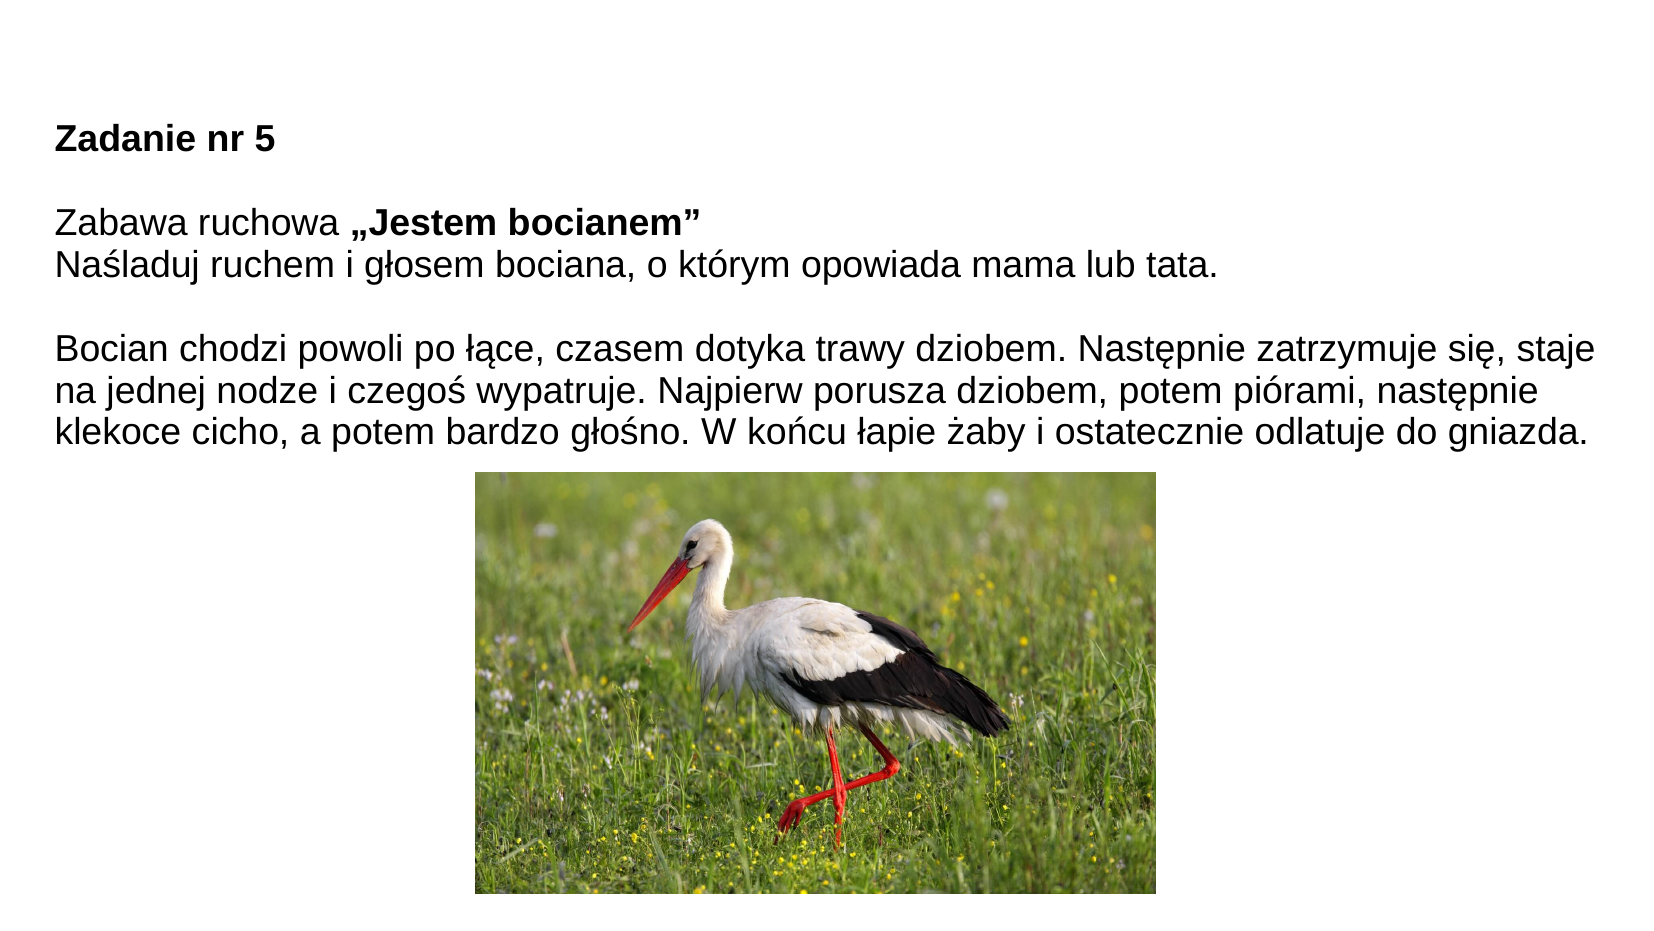

Zadanie nr 5
Zabawa ruchowa „Jestem bocianem”
Naśladuj ruchem i głosem bociana, o którym opowiada mama lub tata.
Bocian chodzi powoli po łące, czasem dotyka trawy dziobem. Następnie zatrzymuje się, staje
na jednej nodze i czegoś wypatruje. Najpierw porusza dziobem, potem piórami, następnie klekoce cicho, a potem bardzo głośno. W końcu łapie żaby i ostatecznie odlatuje do gniazda.